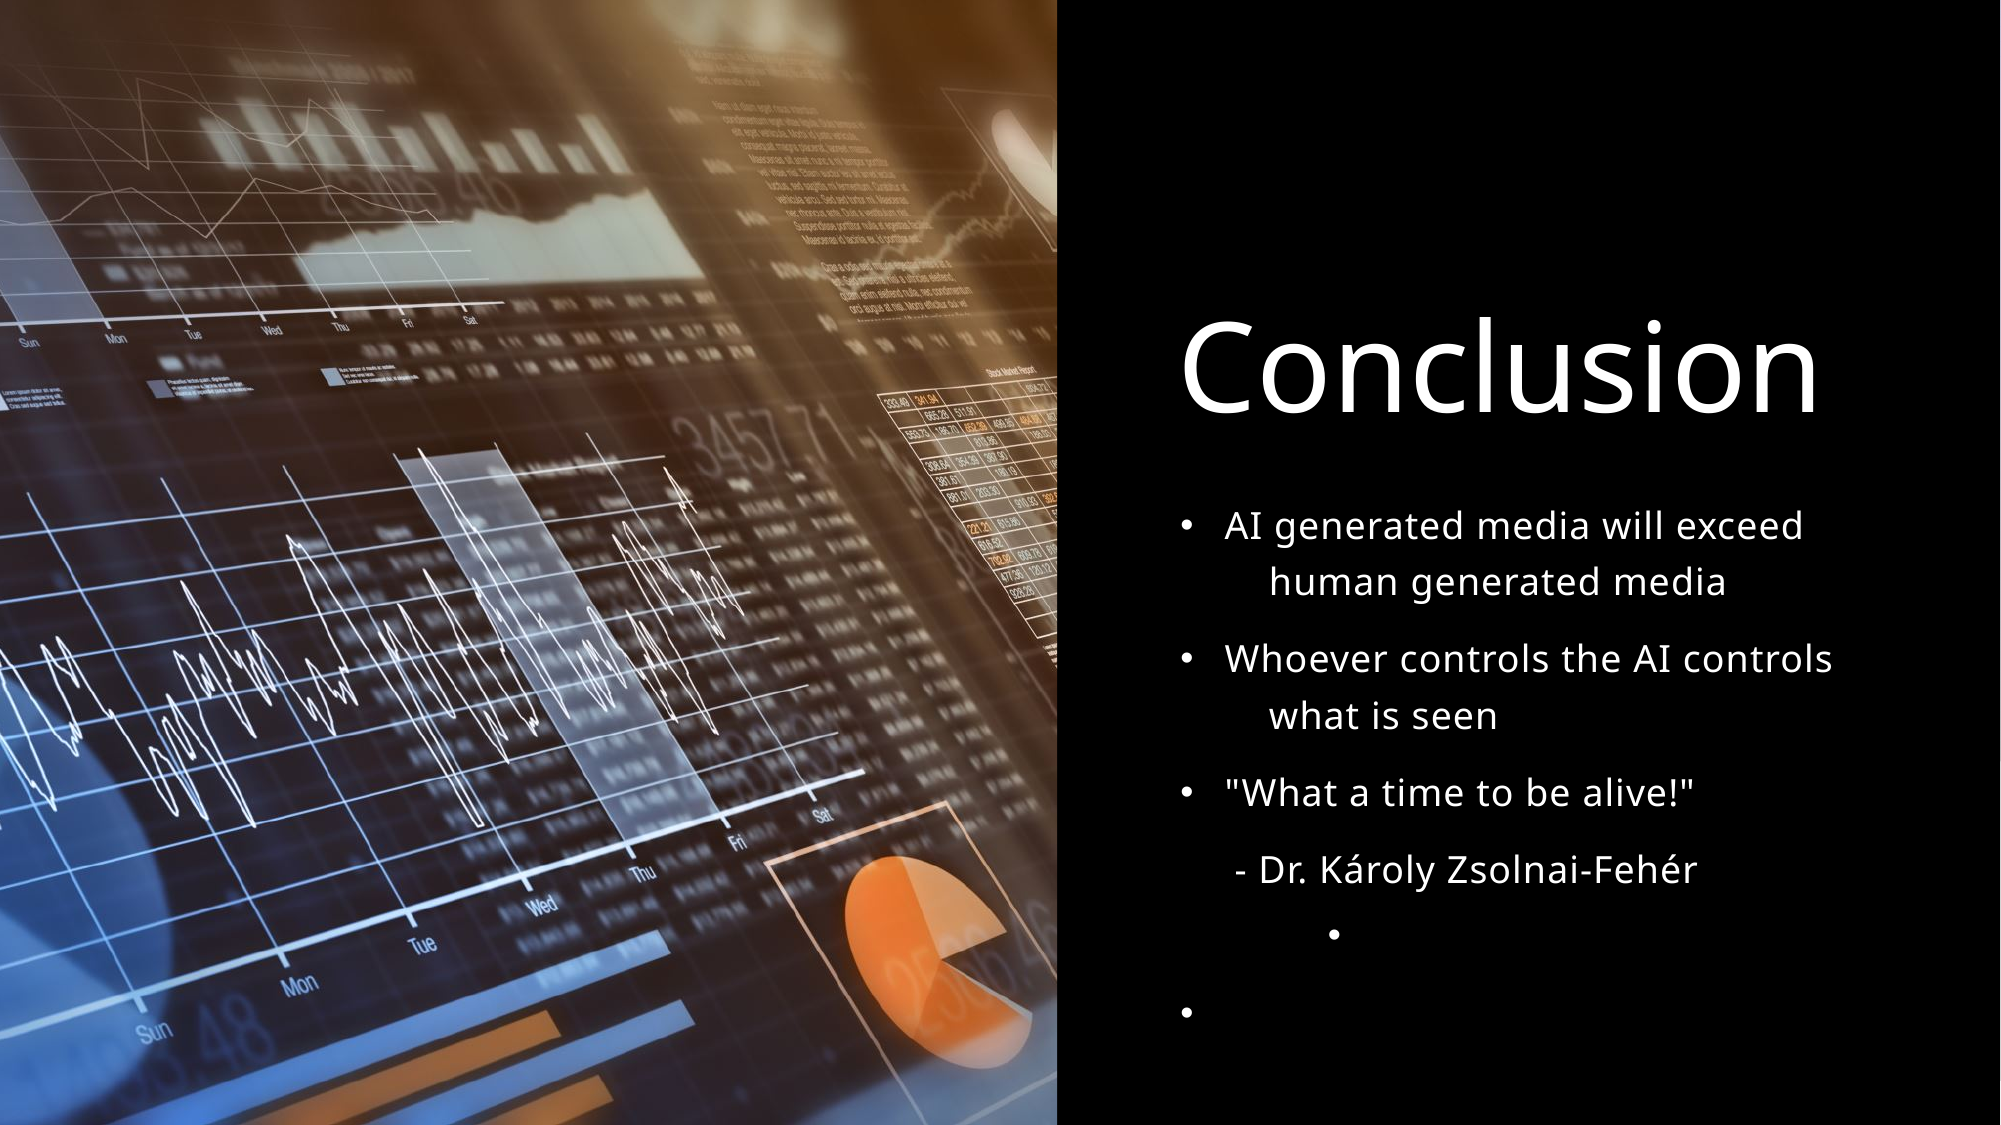

# Conclusion
AI generated media will exceed human generated media
Whoever controls the AI controls what is seen
"What a time to be alive!"
     - Dr. Károly Zsolnai-Fehér